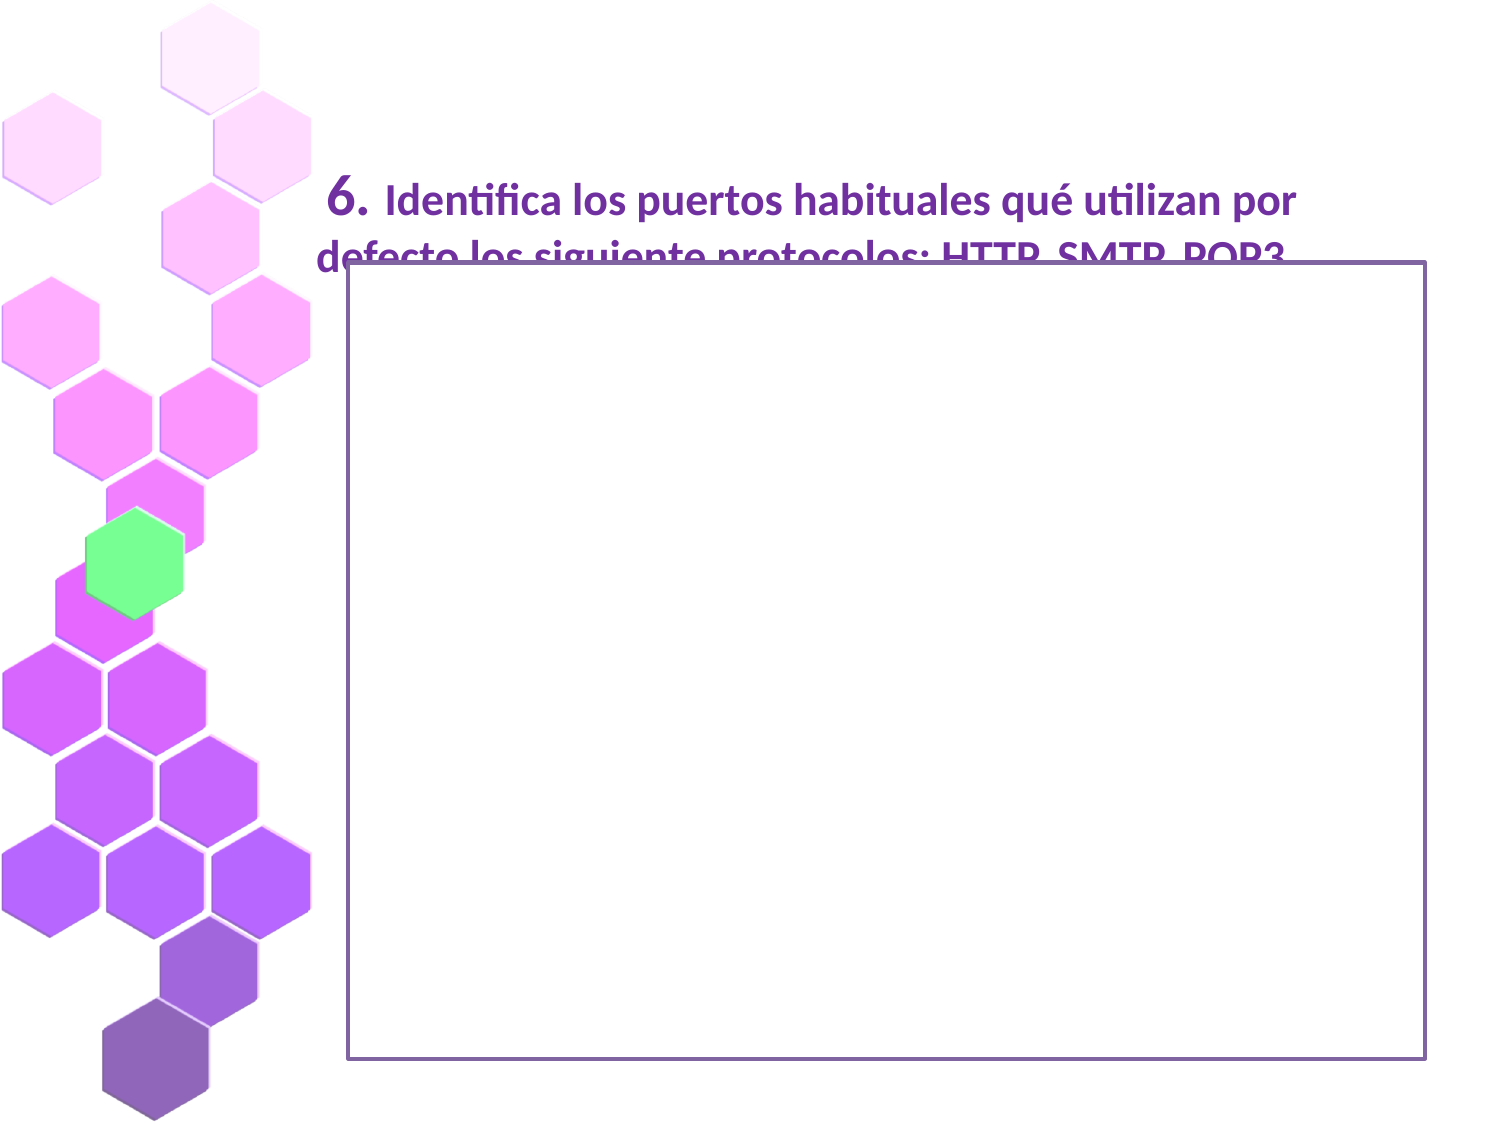

# 6. Identifica los puertos habituales qué utilizan por defecto los siguiente protocolos: HTTP, SMTP, POP3, TELNET, FTP